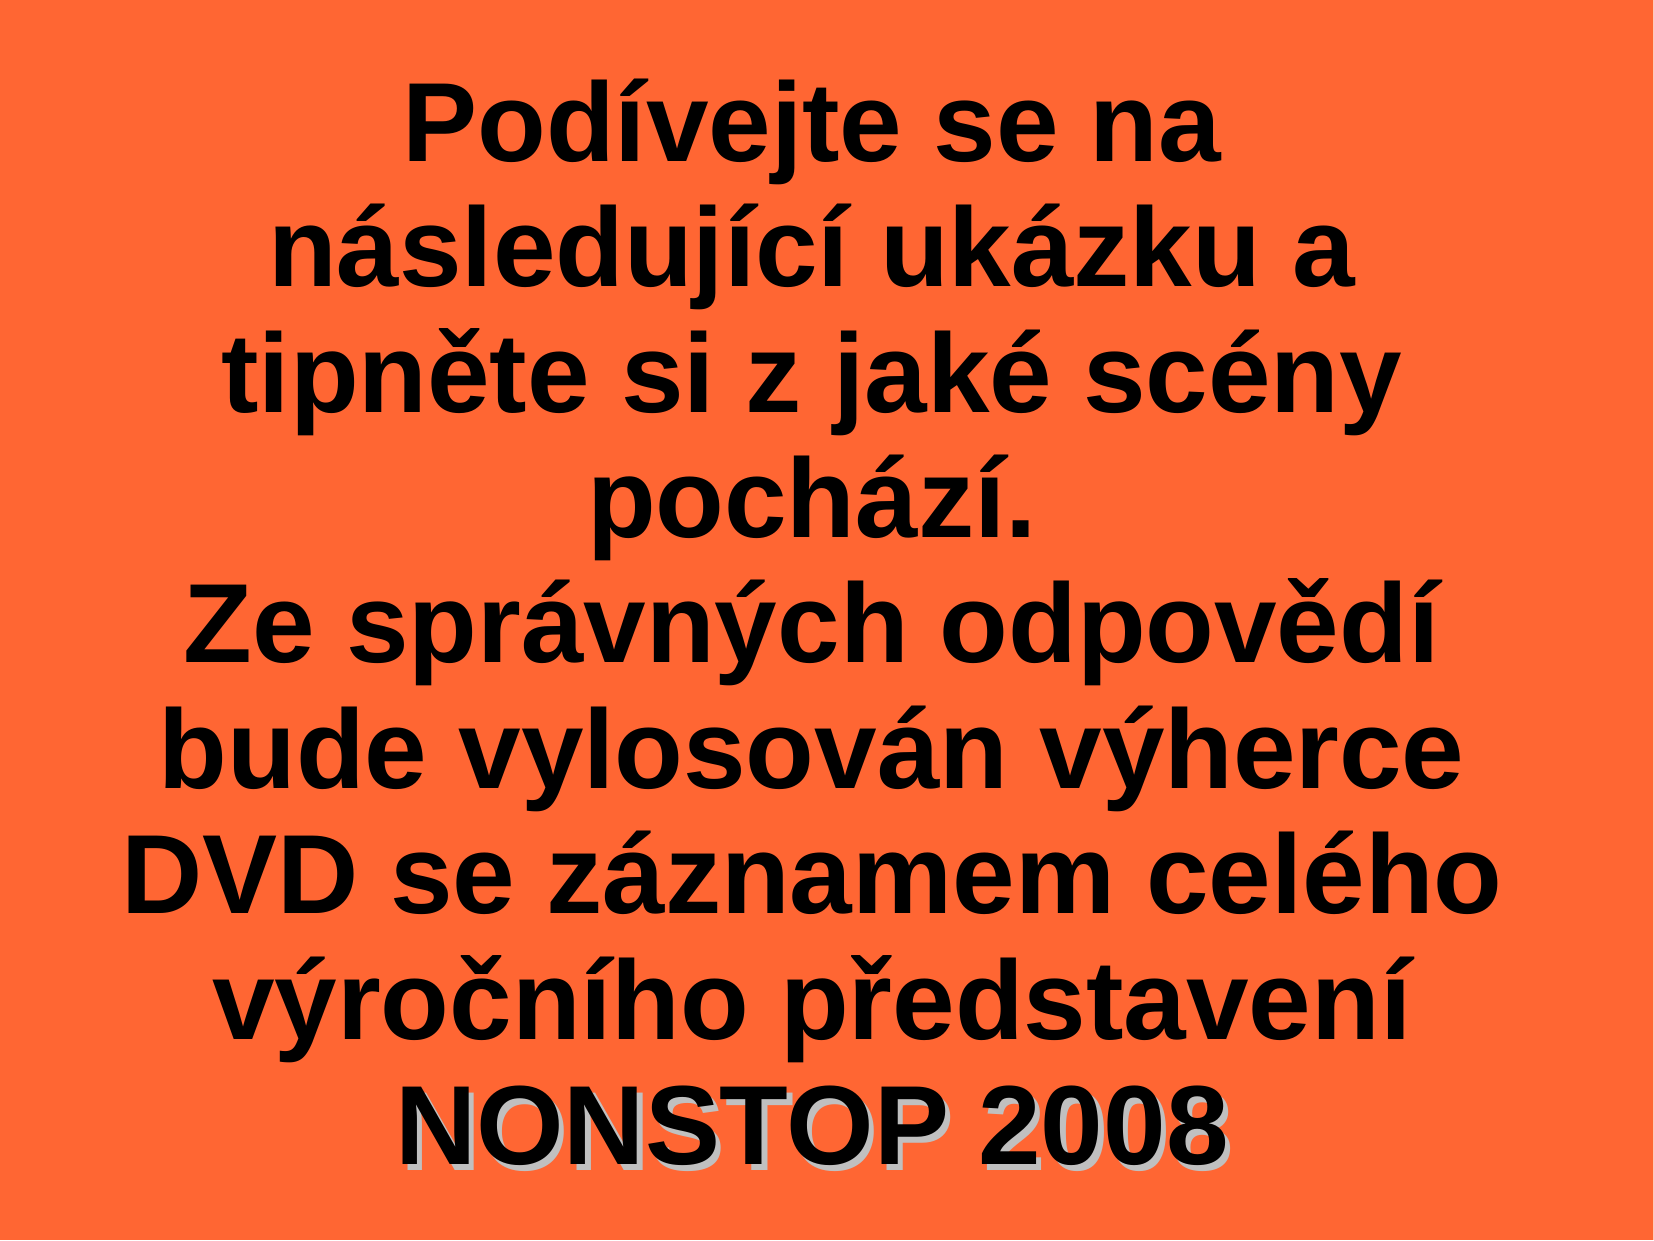

Podívejte se na následující ukázku a tipněte si z jaké scény pochází.
Ze správných odpovědí bude vylosován výherce DVD se záznamem celého výročního představení NONSTOP 2008